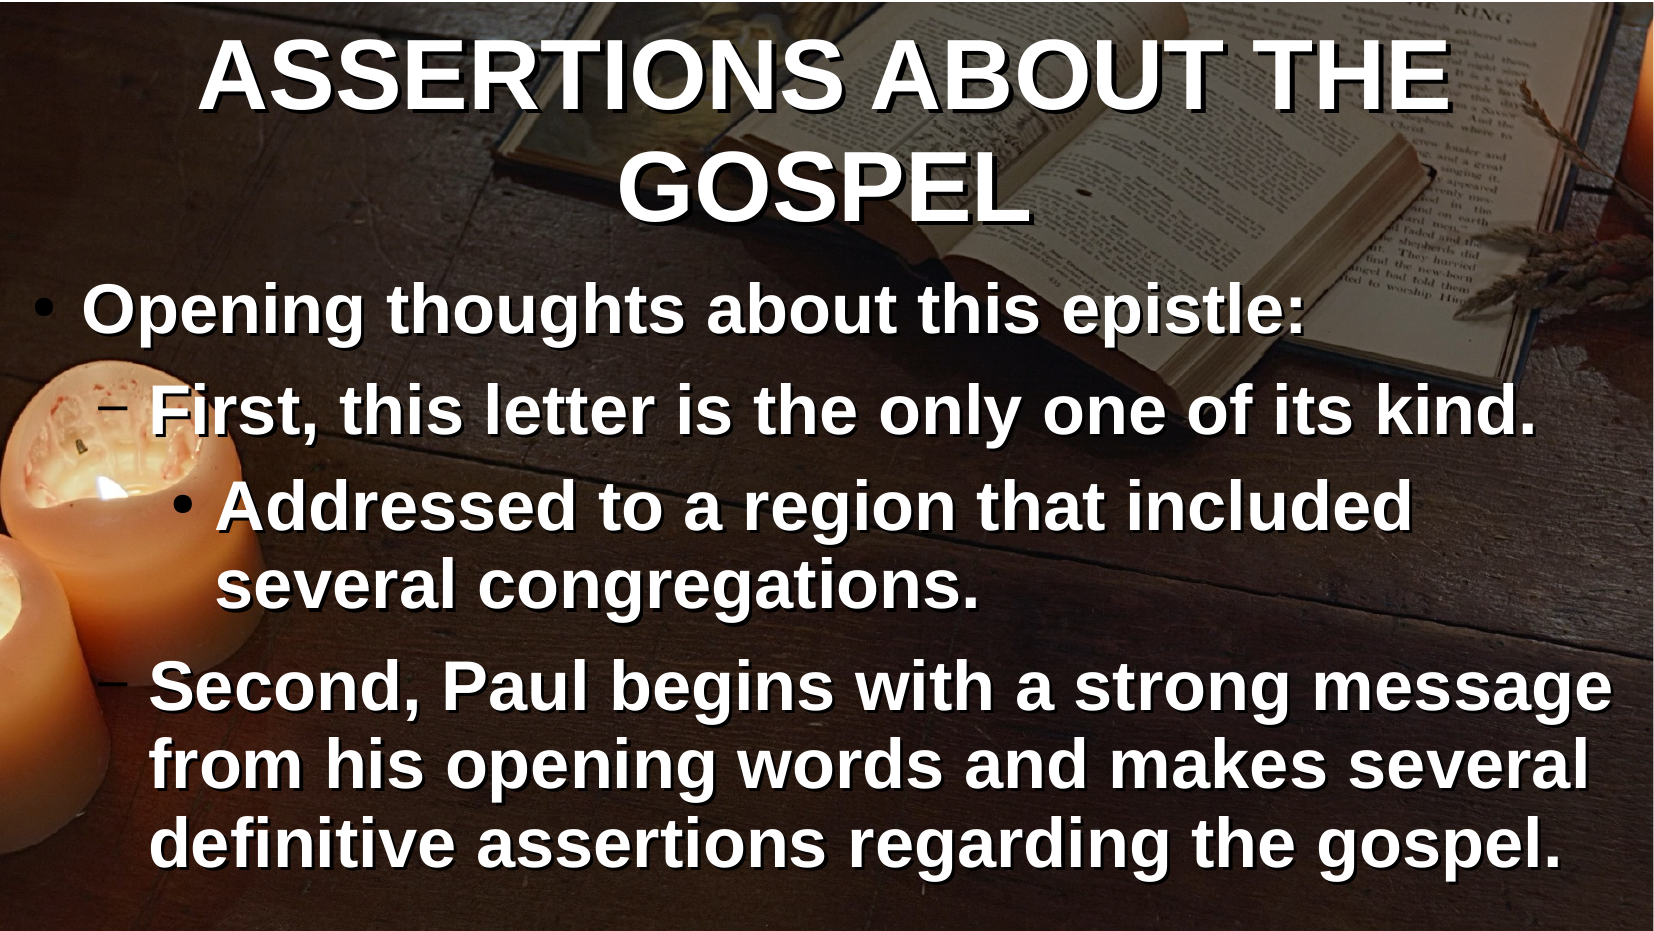

# ASSERTIONS ABOUT THE GOSPEL
Opening thoughts about this epistle:
First, this letter is the only one of its kind.
Addressed to a region that included several congregations.
Second, Paul begins with a strong message from his opening words and makes several definitive assertions regarding the gospel.